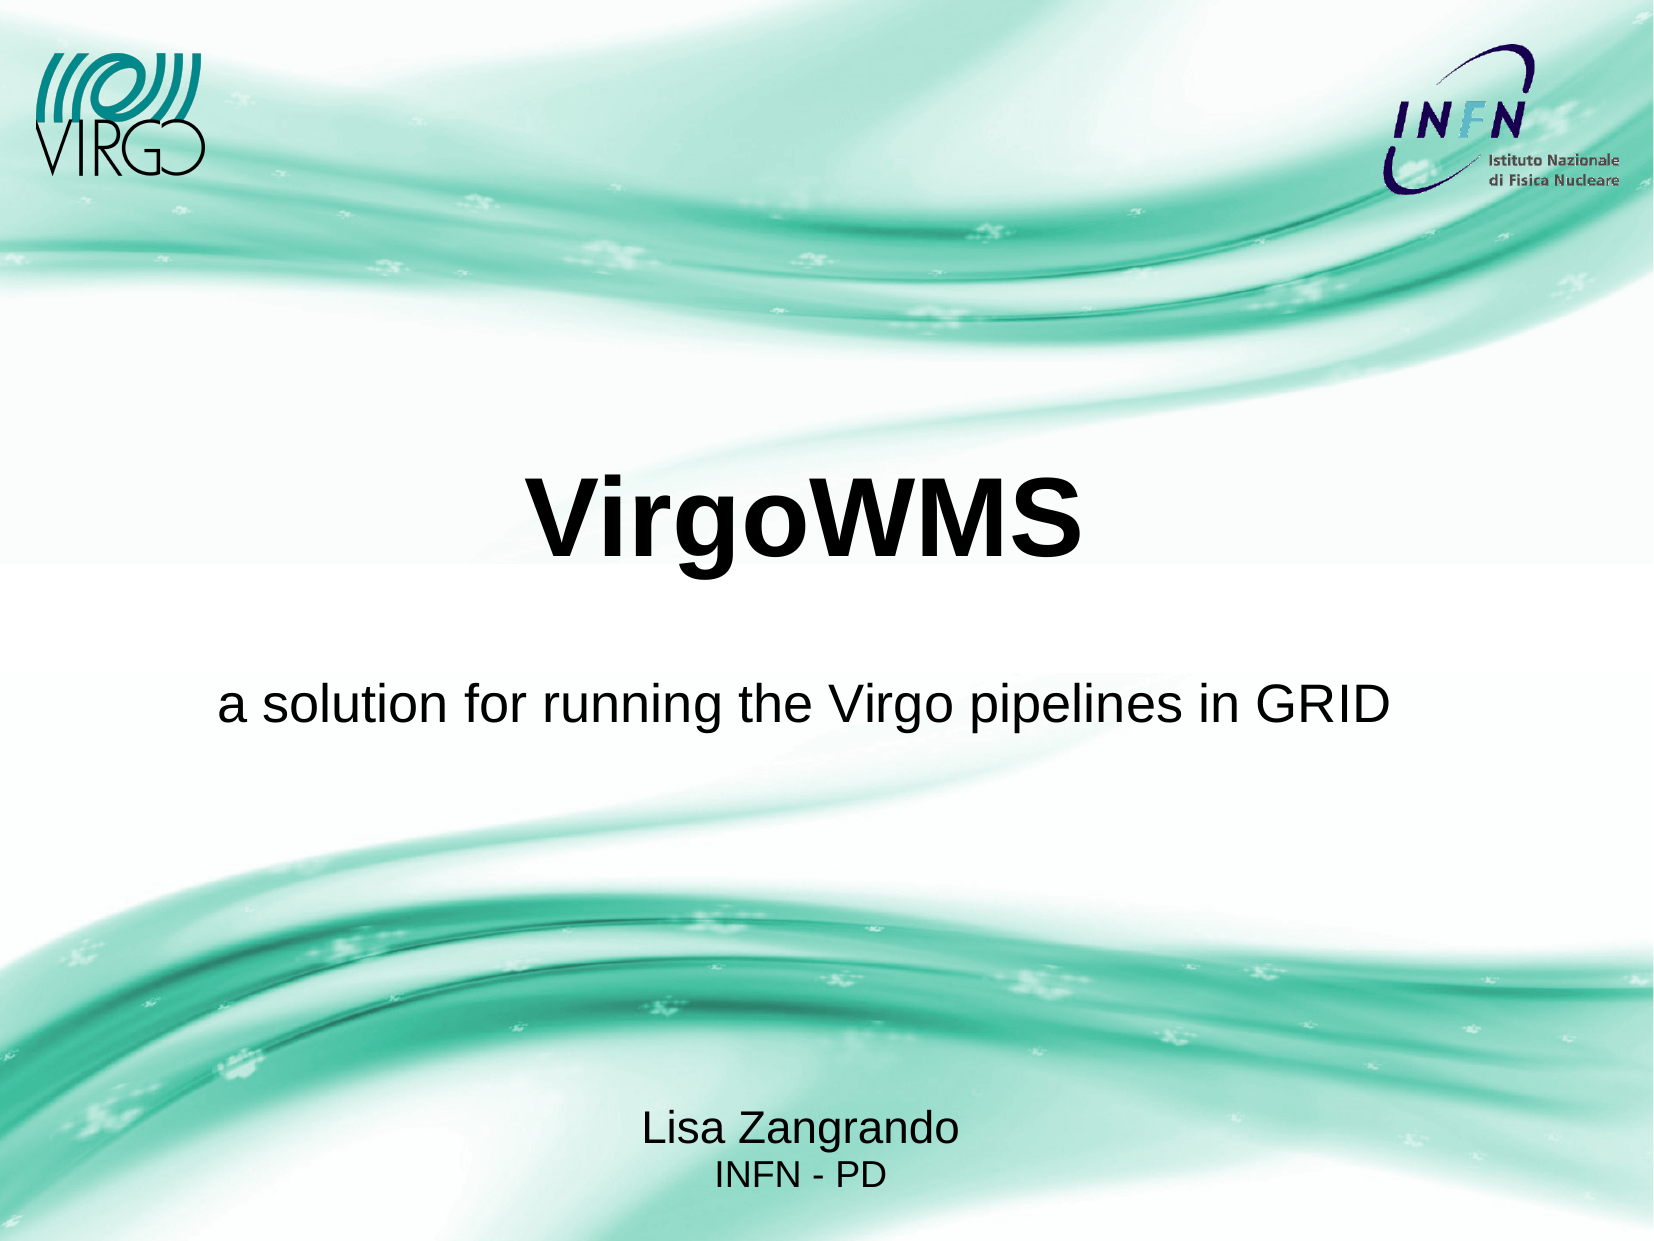

# VirgoWMS a solution for running the Virgo pipelines in GRID
Lisa Zangrando
INFN - PD